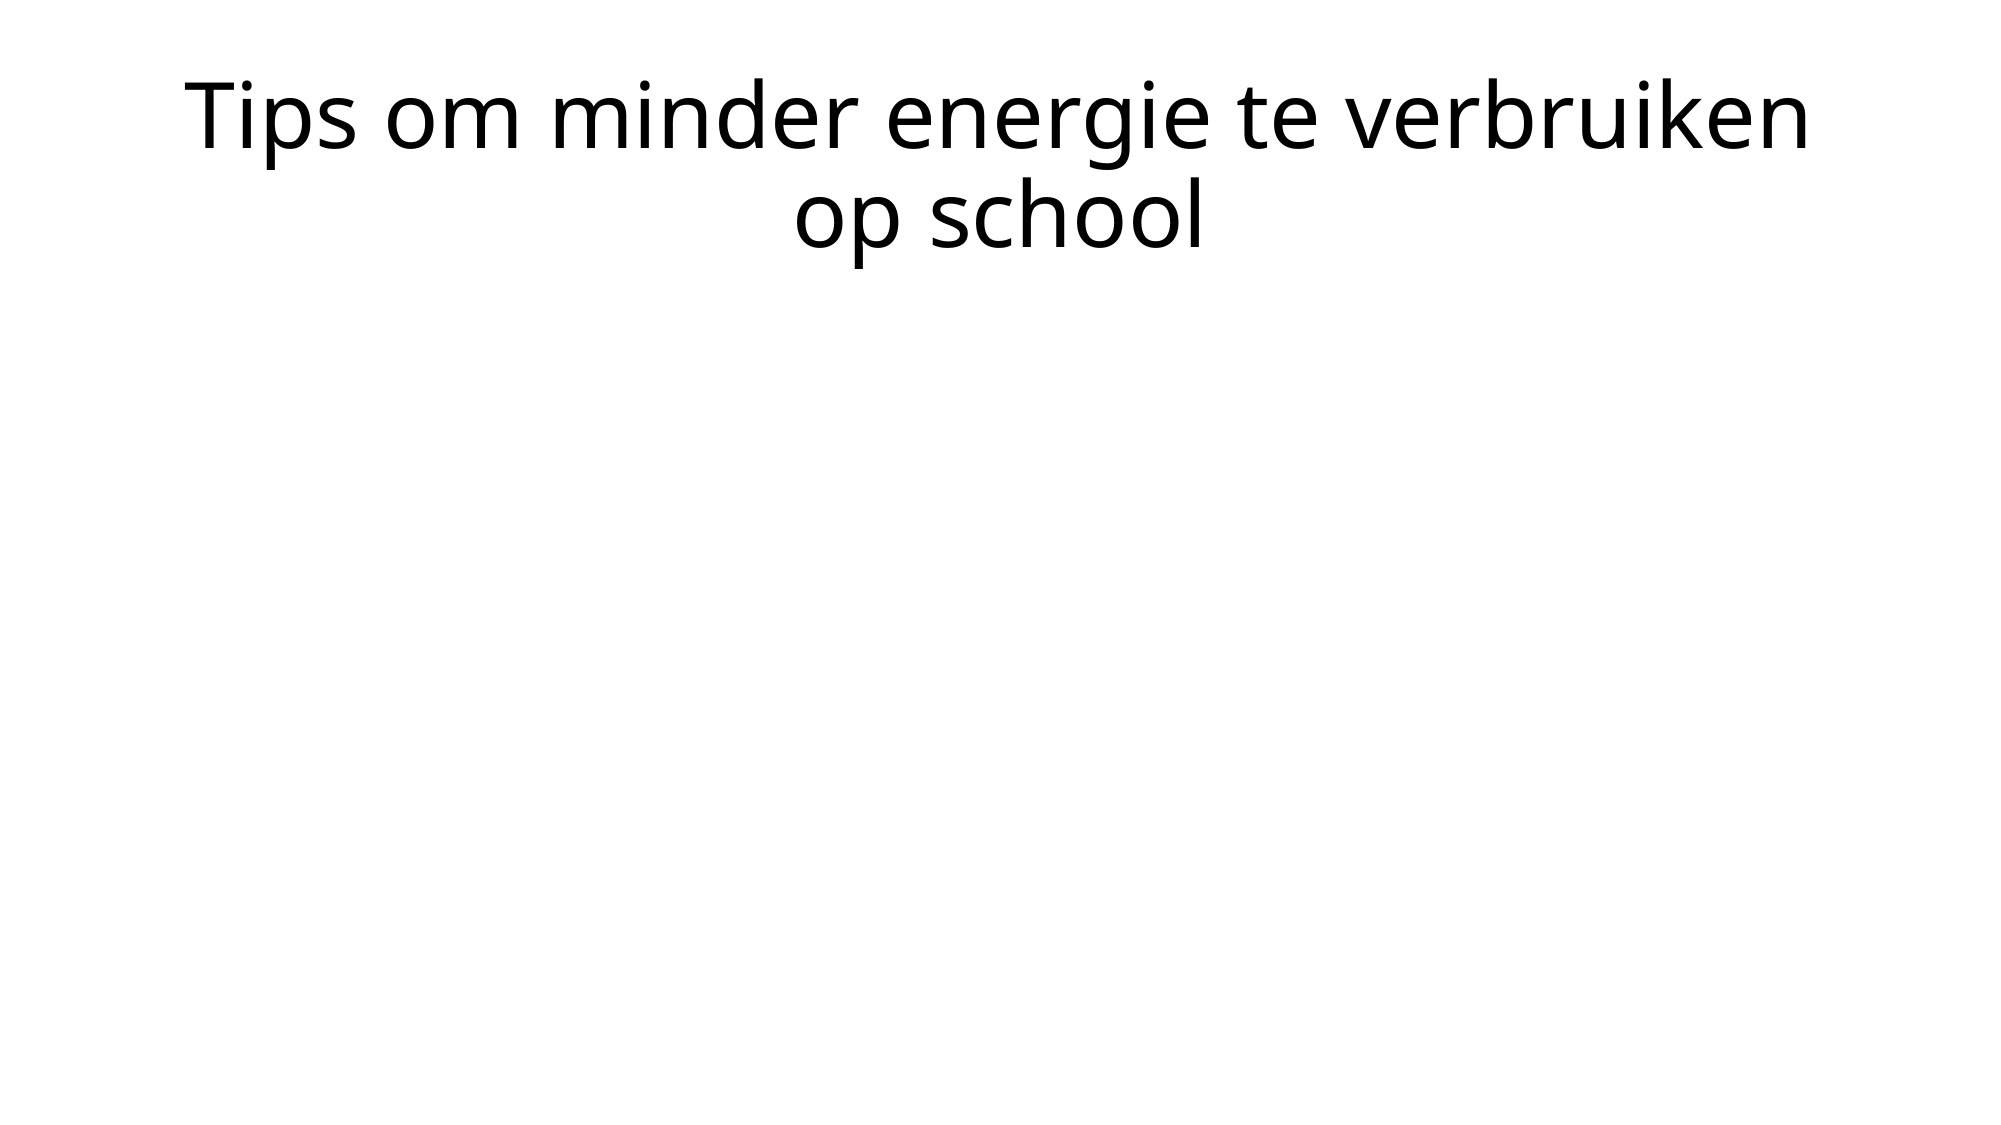

# Tips om minder energie te verbruiken op school